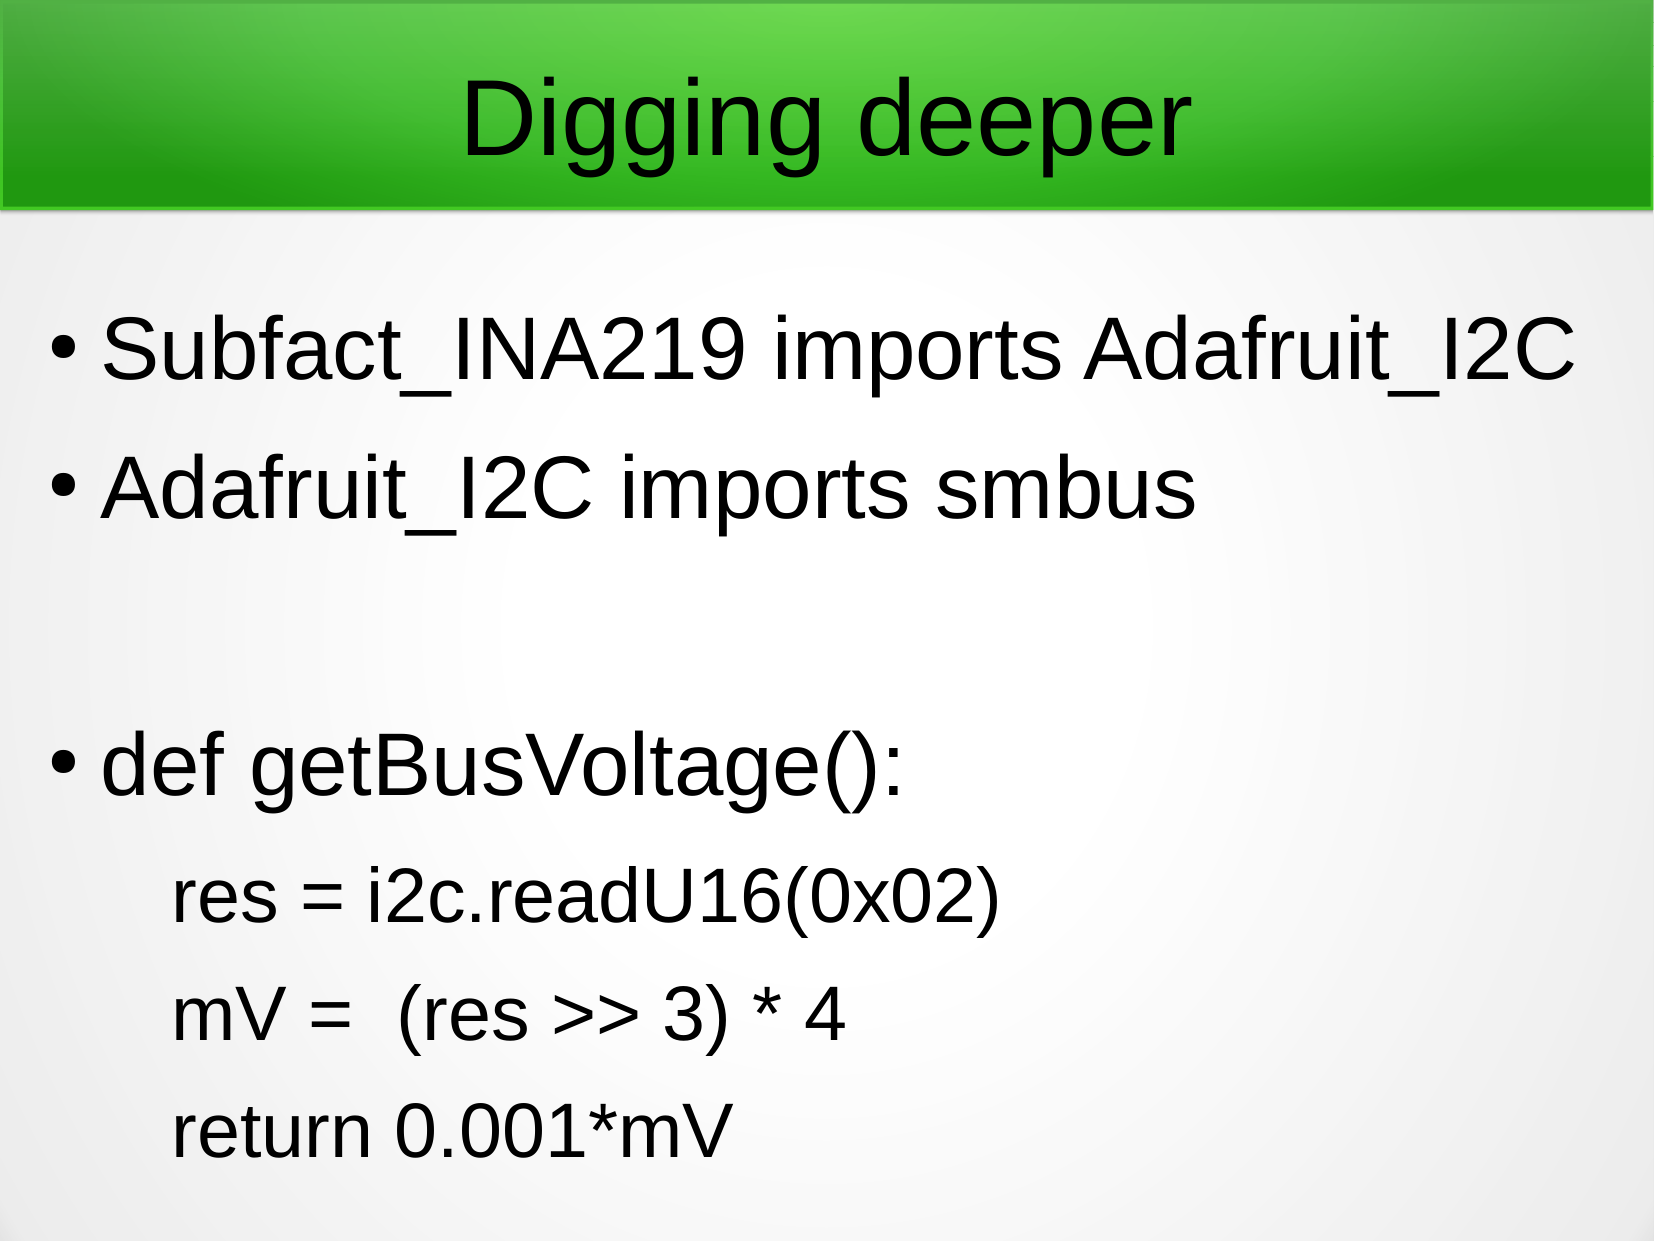

# Digging deeper
Subfact_INA219 imports Adafruit_I2C
Adafruit_I2C imports smbus
def getBusVoltage():
res = i2c.readU16(0x02)
mV = (res >> 3) * 4
return 0.001*mV